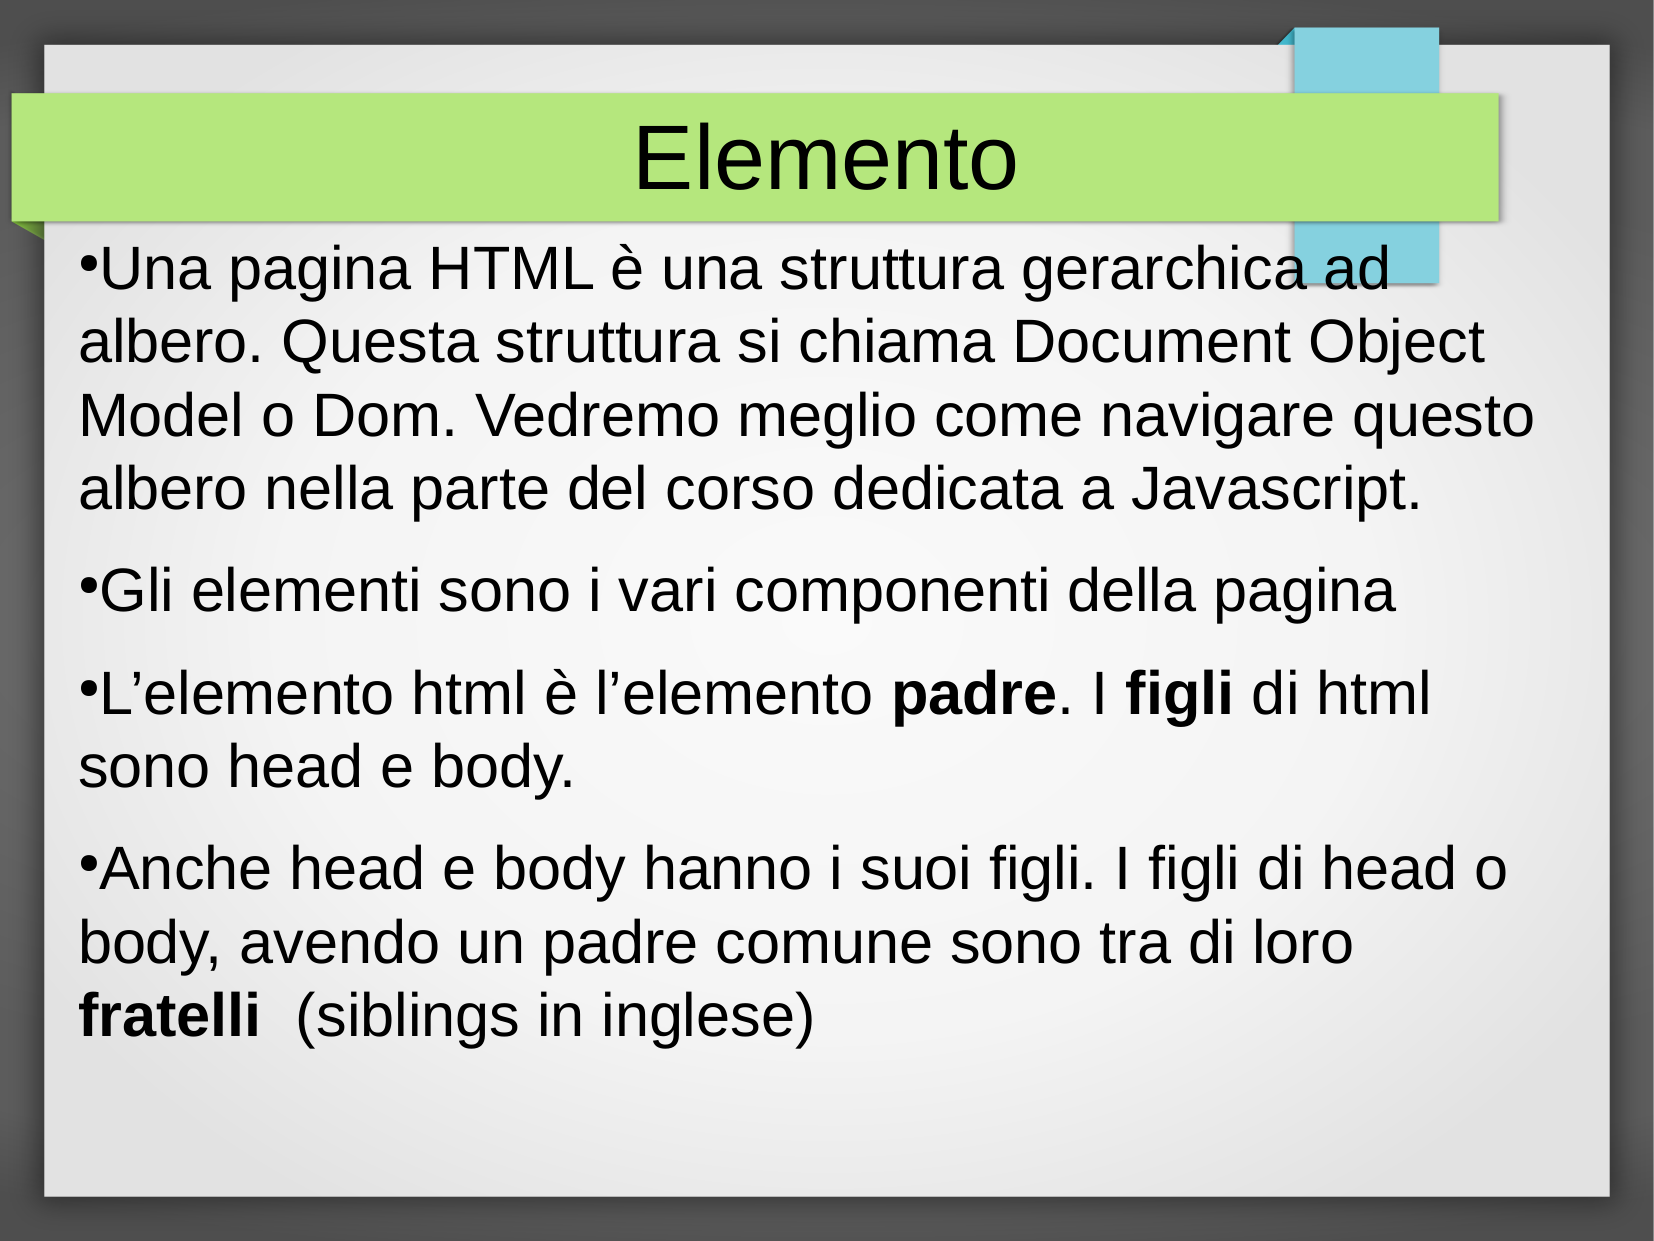

# Elemento
Una pagina HTML è una struttura gerarchica ad albero. Questa struttura si chiama Document Object Model o Dom. Vedremo meglio come navigare questo albero nella parte del corso dedicata a Javascript.
Gli elementi sono i vari componenti della pagina
L’elemento html è l’elemento padre. I figli di html sono head e body.
Anche head e body hanno i suoi figli. I figli di head o body, avendo un padre comune sono tra di loro fratelli  (siblings in inglese)